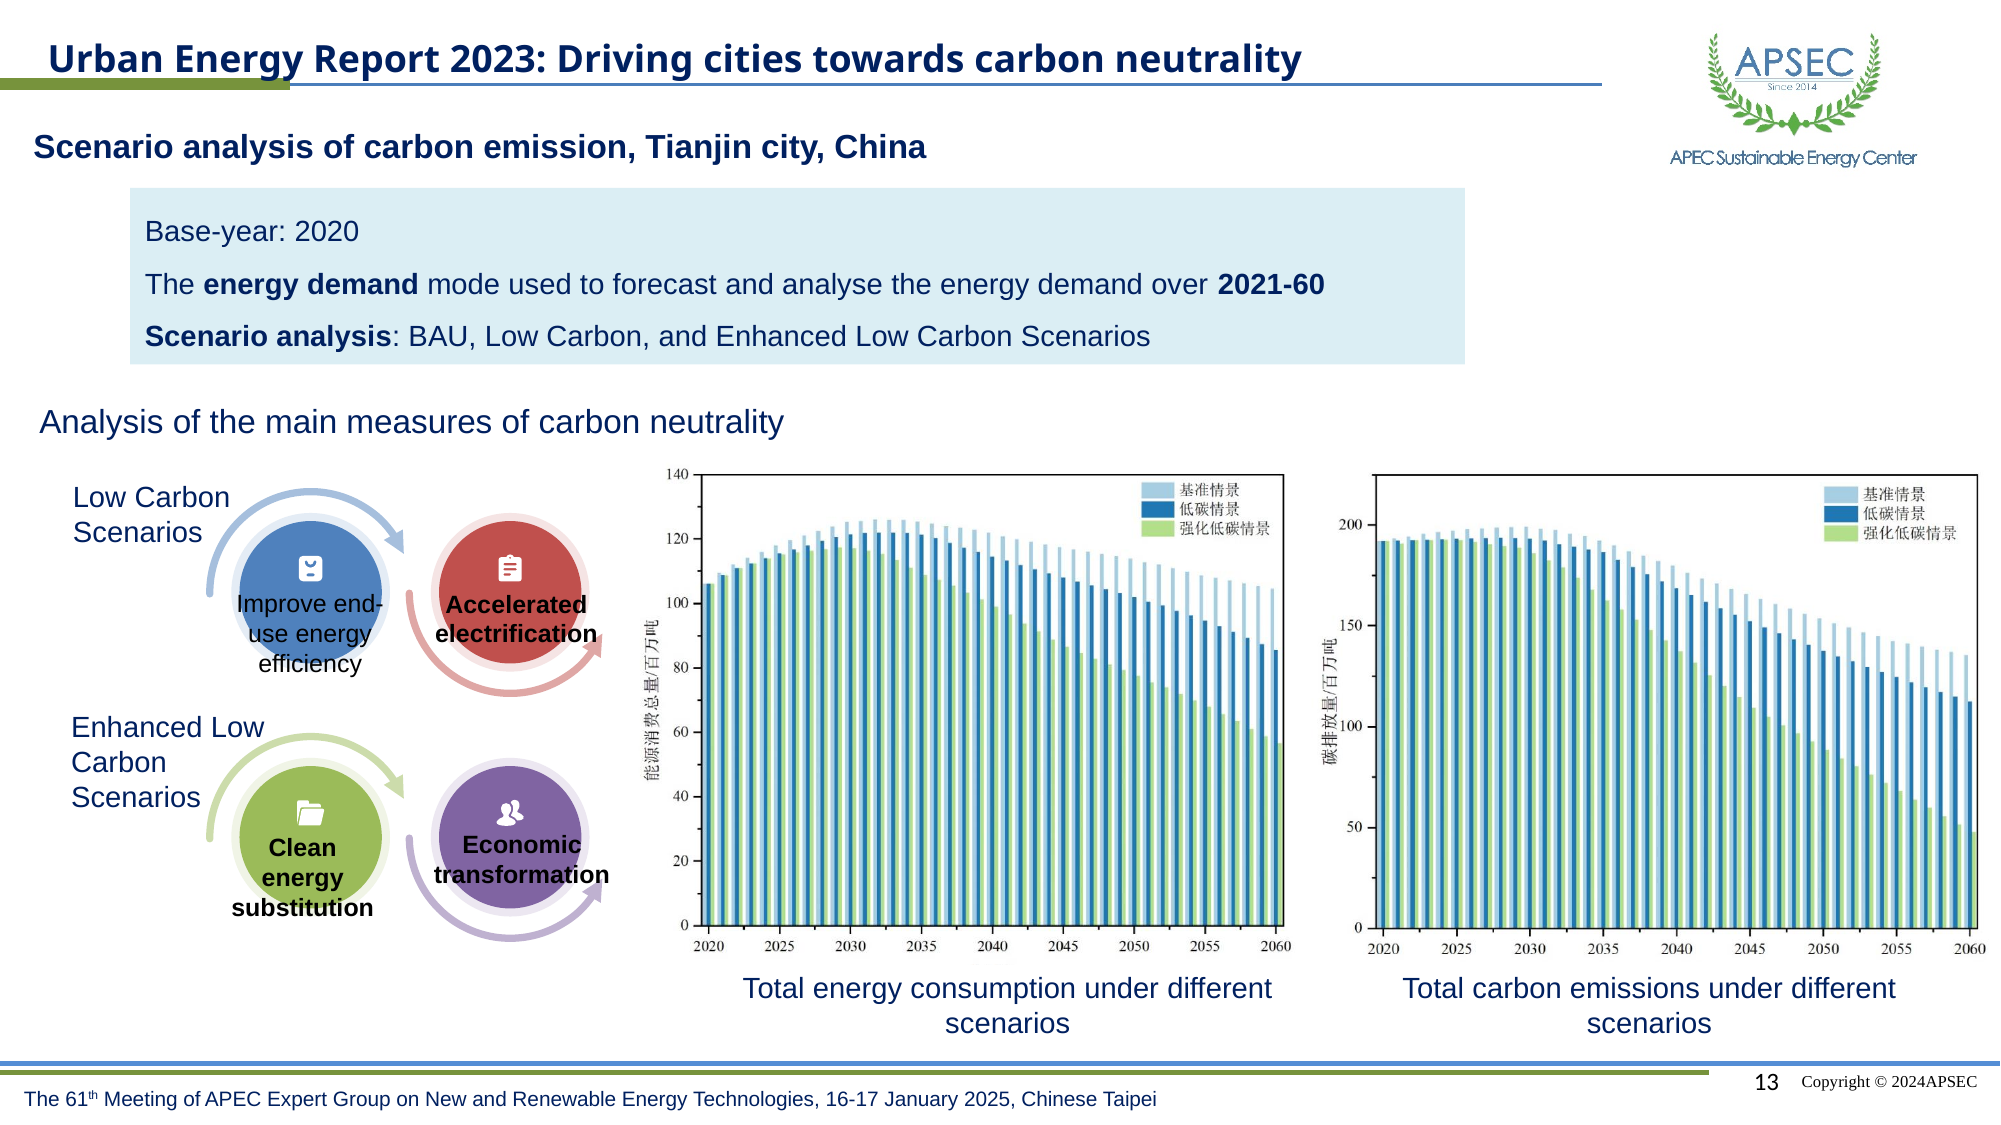

Urban Energy Report 2023: Driving cities towards carbon neutrality
Scenario analysis of carbon emission, Tianjin city, China
Base-year: 2020
The energy demand mode used to forecast and analyse the energy demand over 2021-60
Scenario analysis: BAU, Low Carbon, and Enhanced Low Carbon Scenarios
Analysis of the main measures of carbon neutrality
Low Carbon Scenarios
Improve end-use energy efficiency
Accelerated electrification
Enhanced Low Carbon Scenarios
Economic transformation
Clean energy substitution
Total energy consumption under different scenarios
Total carbon emissions under different scenarios
13